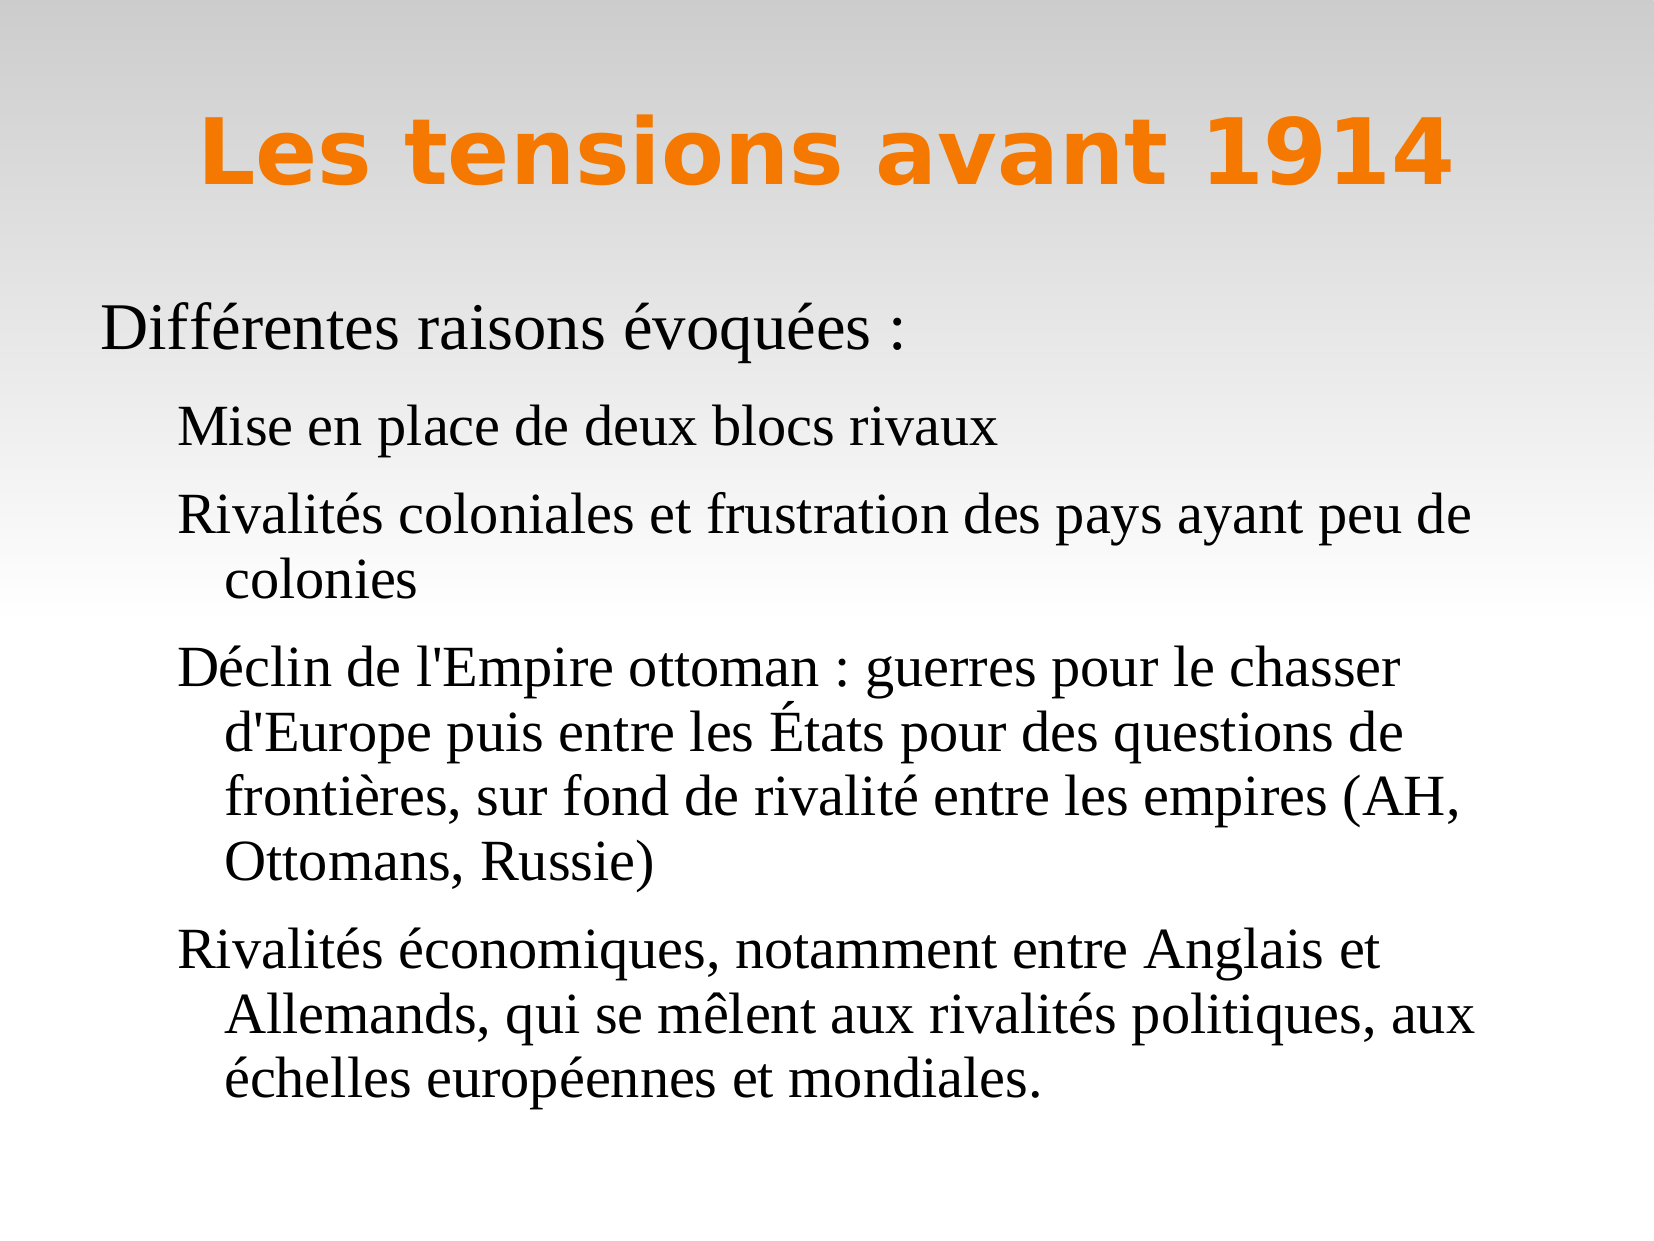

# Les tensions avant 1914
Différentes raisons évoquées :
Mise en place de deux blocs rivaux
Rivalités coloniales et frustration des pays ayant peu de colonies
Déclin de l'Empire ottoman : guerres pour le chasser d'Europe puis entre les États pour des questions de frontières, sur fond de rivalité entre les empires (AH, Ottomans, Russie)
Rivalités économiques, notamment entre Anglais et Allemands, qui se mêlent aux rivalités politiques, aux échelles européennes et mondiales.